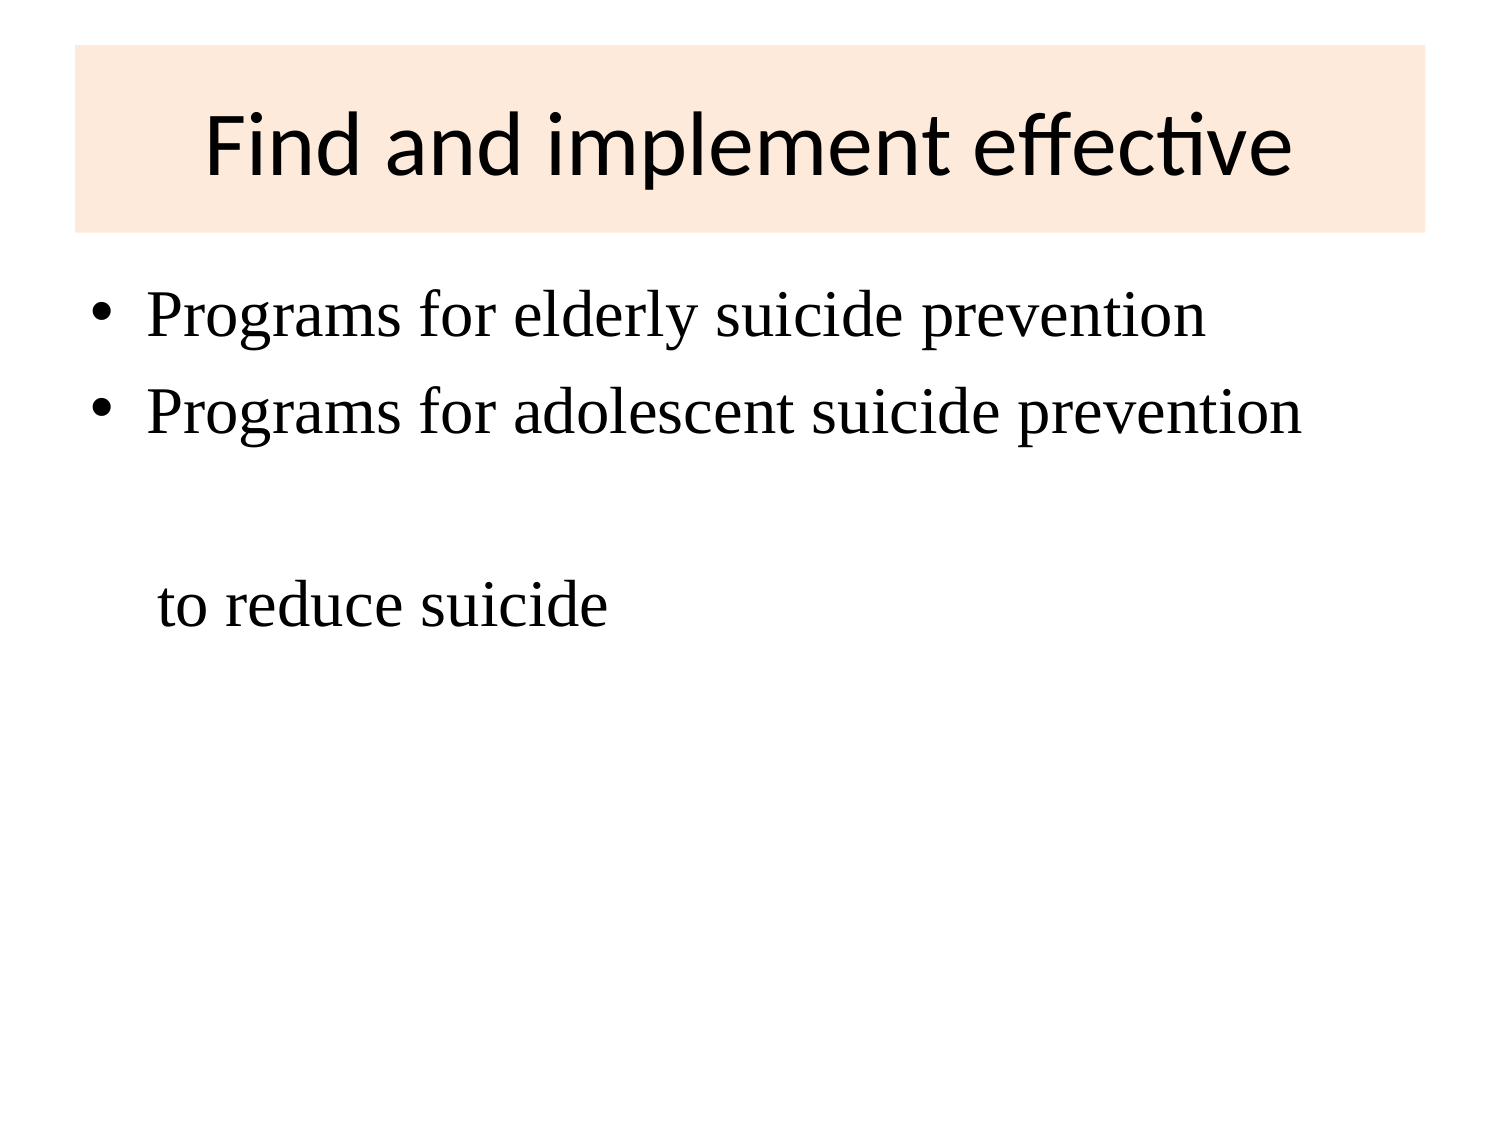

# Find and implement effective
Programs for elderly suicide prevention
Programs for adolescent suicide prevention
 to reduce suicide